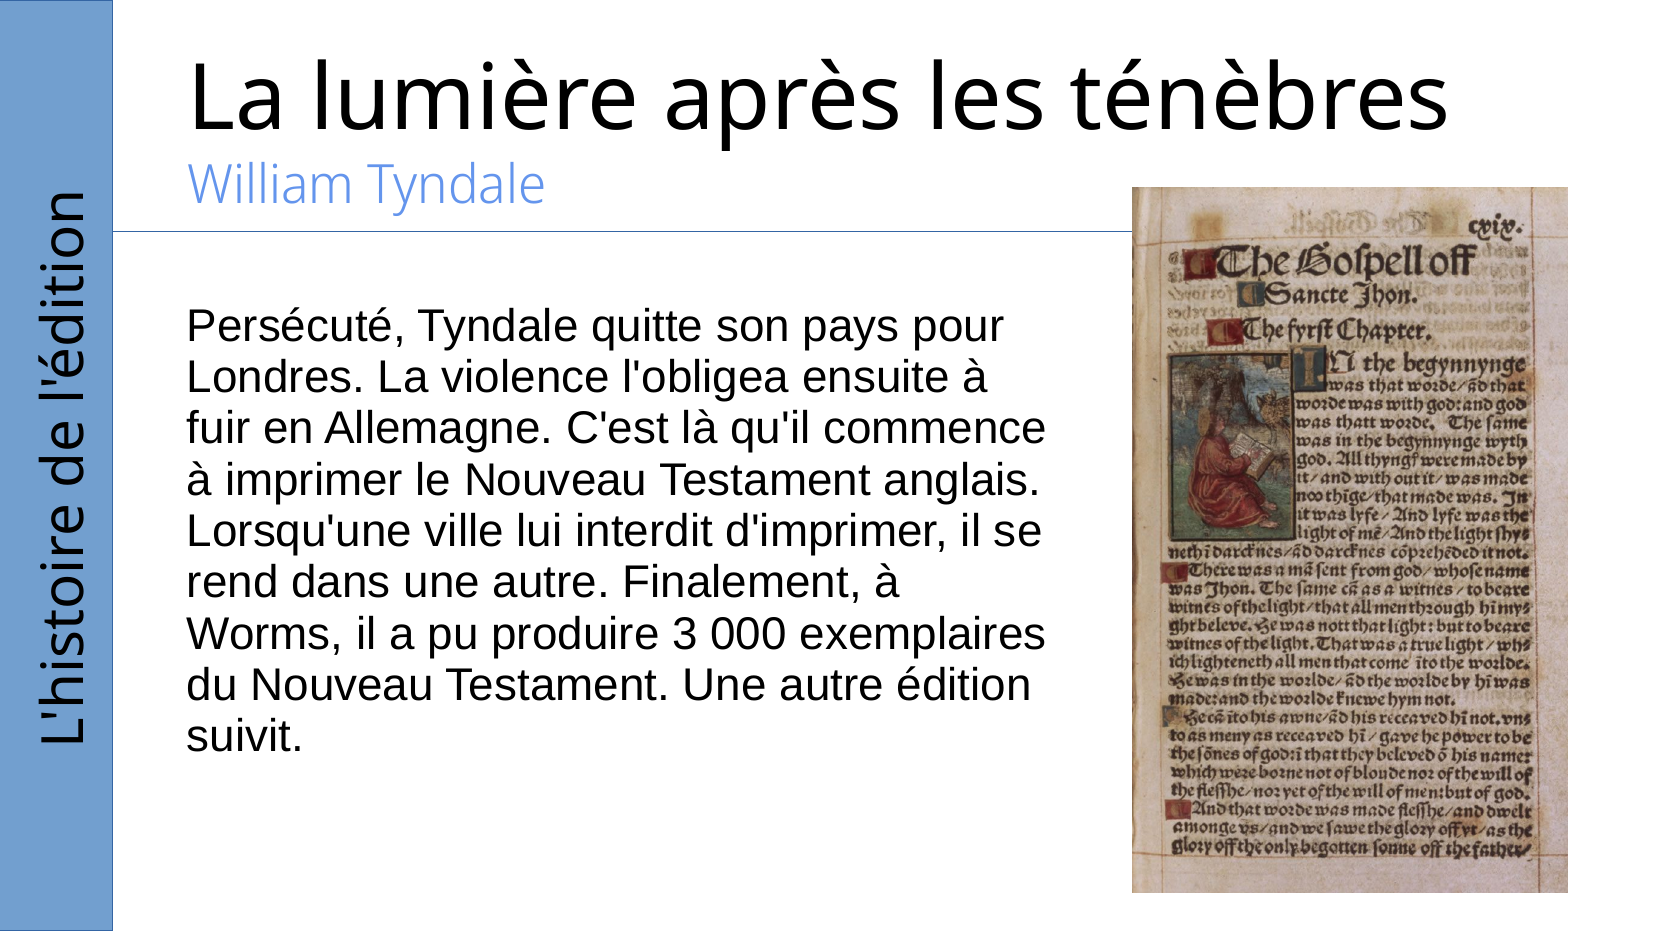

# La lumière après les ténèbres
William Tyndale
Persécuté, Tyndale quitte son pays pour Londres. La violence l'obligea ensuite à fuir en Allemagne. C'est là qu'il commence à imprimer le Nouveau Testament anglais. Lorsqu'une ville lui interdit d'imprimer, il se rend dans une autre. Finalement, à Worms, il a pu produire 3 000 exemplaires du Nouveau Testament. Une autre édition suivit.
L'histoire de l'édition